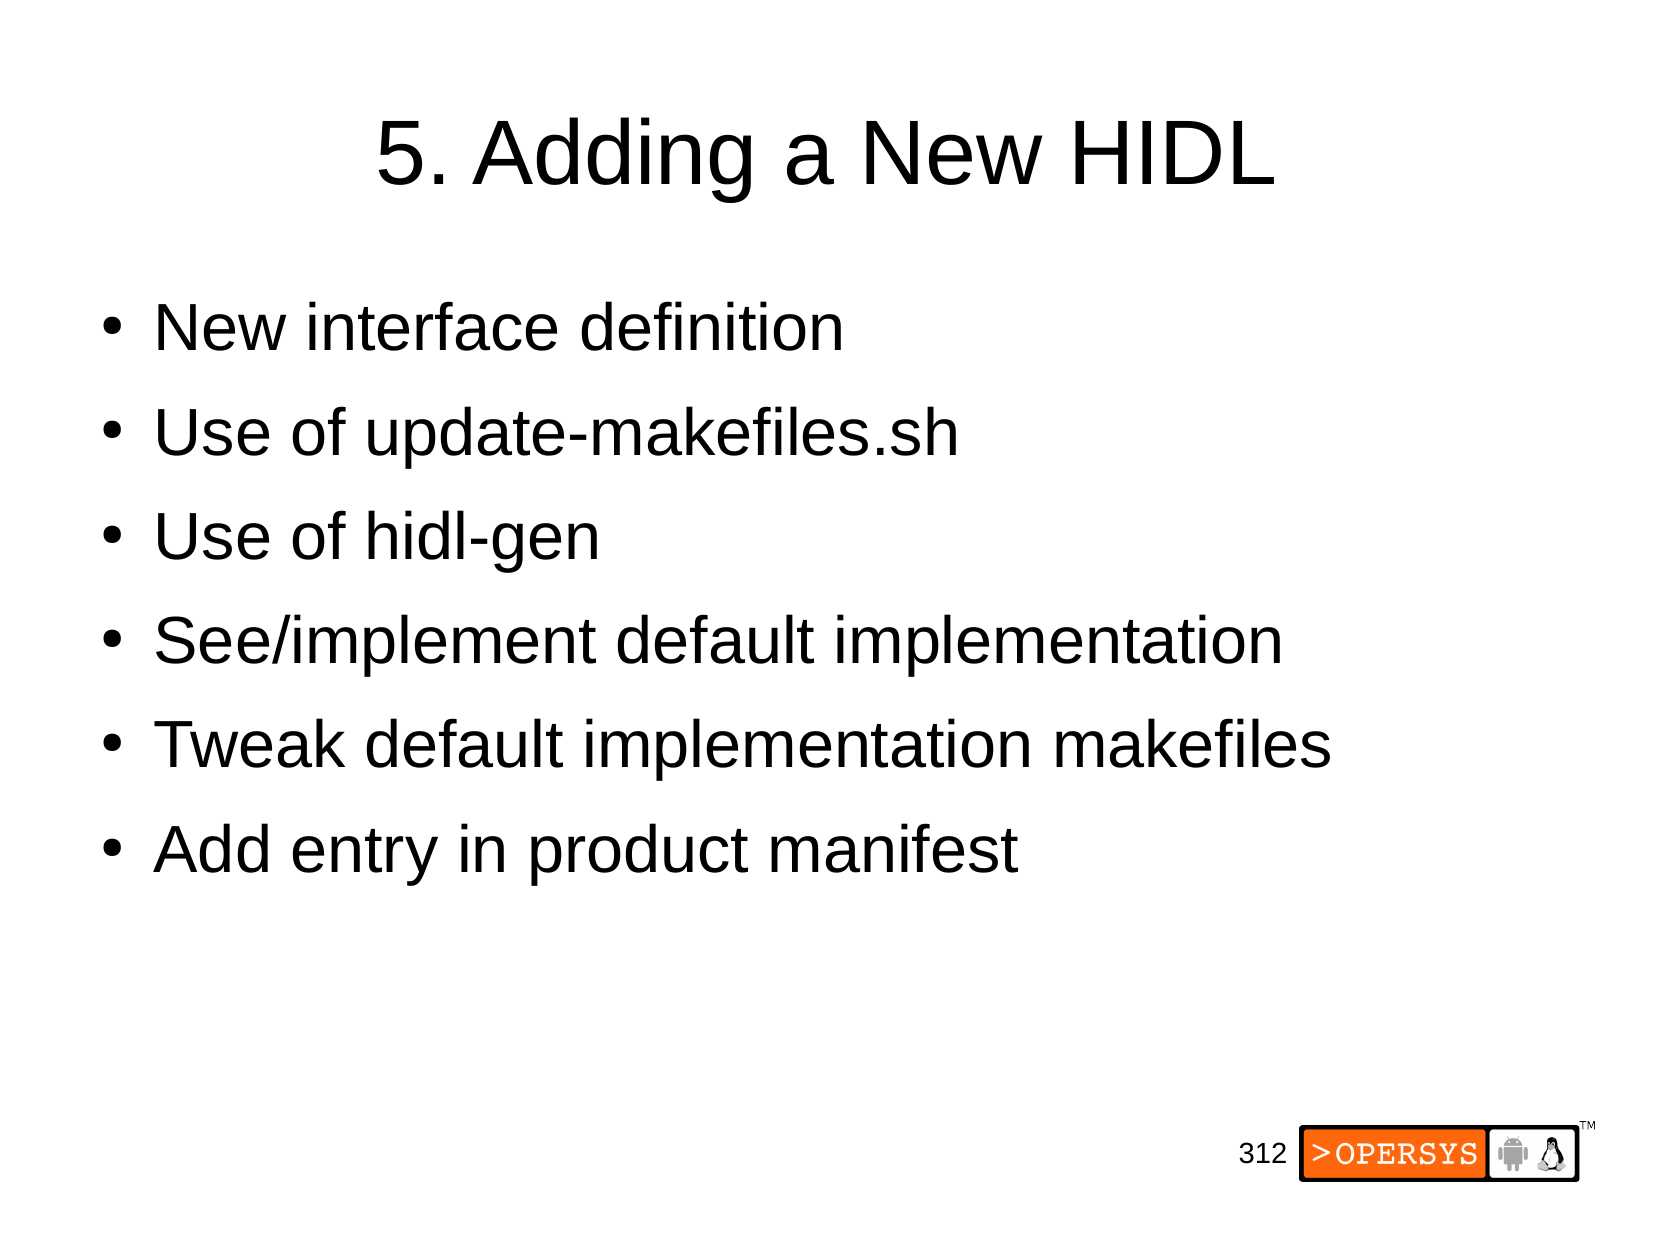

# 5. Adding a New HIDL
New interface definition
Use of update-makefiles.sh
Use of hidl-gen
See/implement default implementation
Tweak default implementation makefiles
Add entry in product manifest